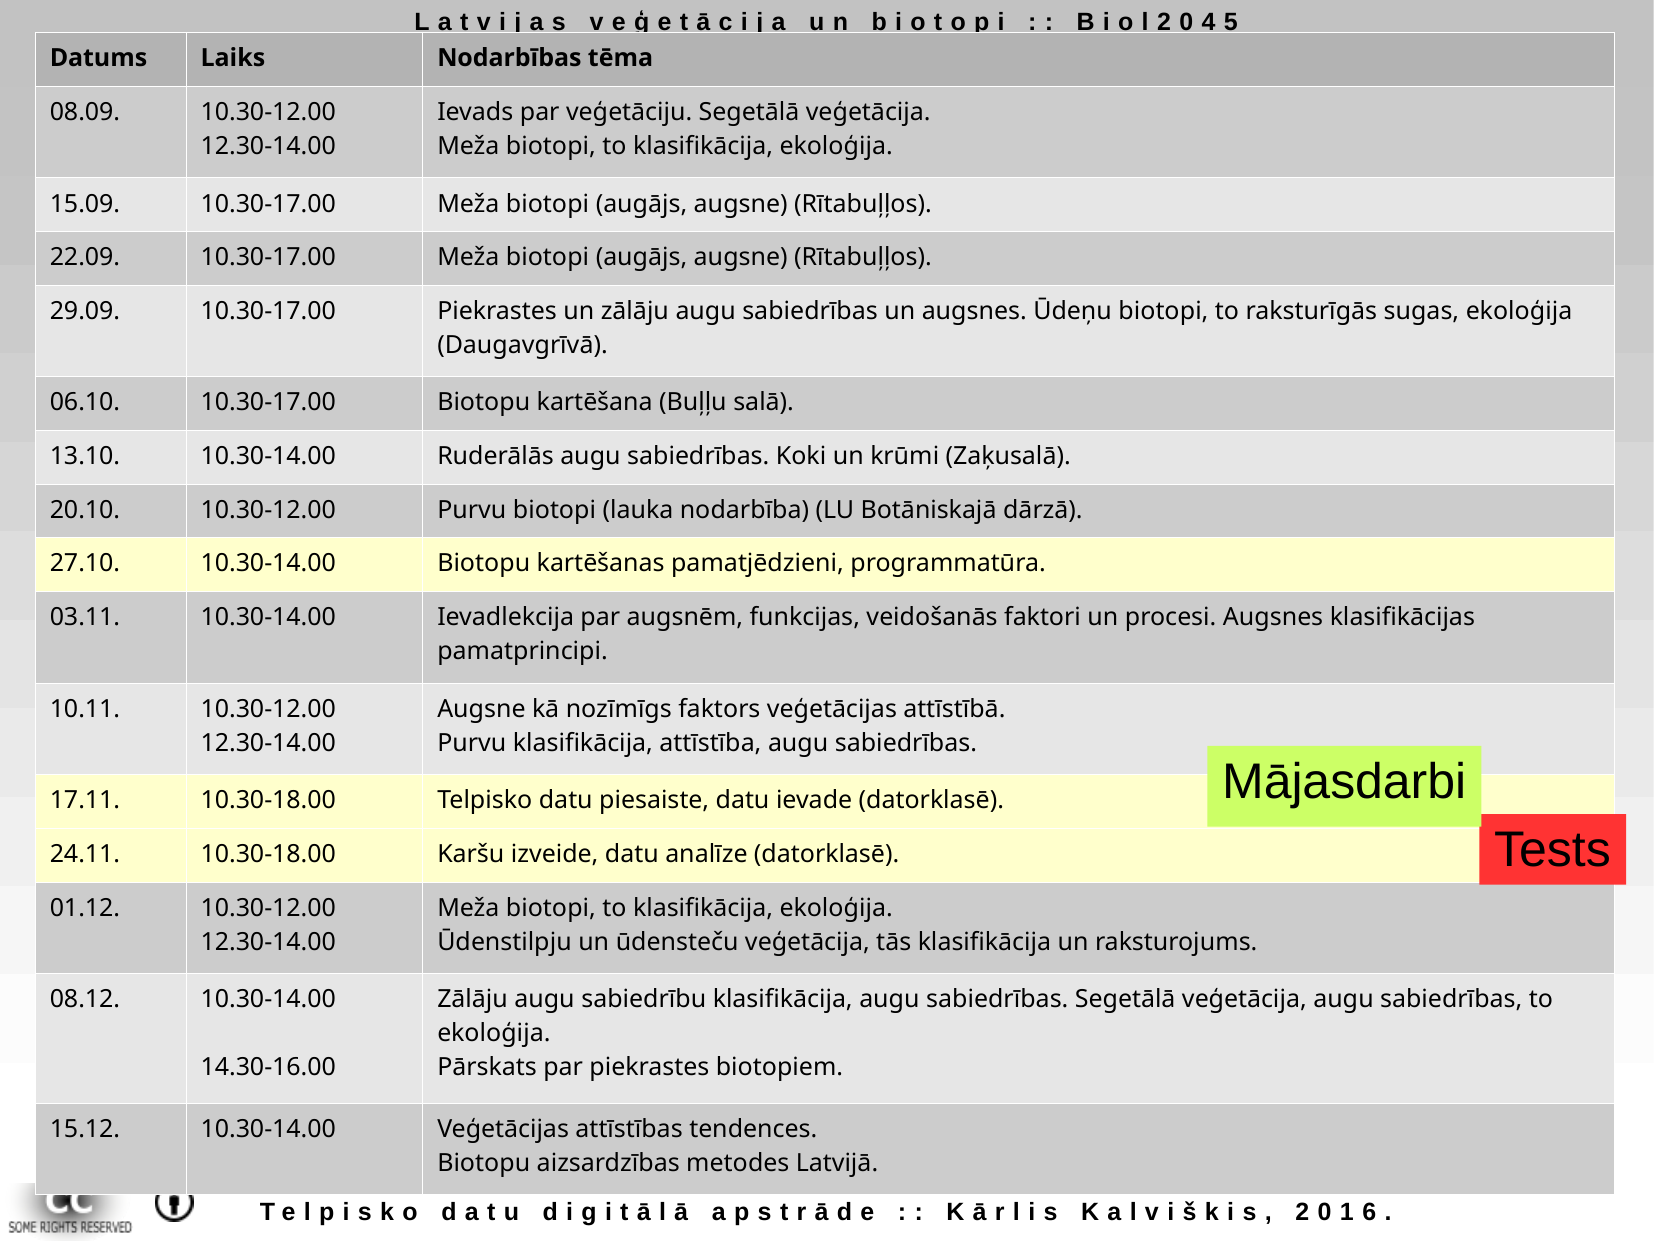

| Datums | Laiks | Nodarbības tēma |
| --- | --- | --- |
| 08.09. | 10.30-12.00 12.30-14.00 | Ievads par veģetāciju. Segetālā veģetācija. Meža biotopi, to klasifikācija, ekoloģija. |
| 15.09. | 10.30-17.00 | Meža biotopi (augājs, augsne) (Rītabuļļos). |
| 22.09. | 10.30-17.00 | Meža biotopi (augājs, augsne) (Rītabuļļos). |
| 29.09. | 10.30-17.00 | Piekrastes un zālāju augu sabiedrības un augsnes. Ūdeņu biotopi, to raksturīgās sugas, ekoloģija (Daugavgrīvā). |
| 06.10. | 10.30-17.00 | Biotopu kartēšana (Buļļu salā). |
| 13.10. | 10.30-14.00 | Ruderālās augu sabiedrības. Koki un krūmi (Zaķusalā). |
| 20.10. | 10.30-12.00 | Purvu biotopi (lauka nodarbība) (LU Botāniskajā dārzā). |
| 27.10. | 10.30-14.00 | Biotopu kartēšanas pamatjēdzieni, programmatūra. |
| 03.11. | 10.30-14.00 | Ievadlekcija par augsnēm, funkcijas, veidošanās faktori un procesi. Augsnes klasifikācijas pamatprincipi. |
| 10.11. | 10.30-12.00 12.30-14.00 | Augsne kā nozīmīgs faktors veģetācijas attīstībā. Purvu klasifikācija, attīstība, augu sabiedrības. |
| 17.11. | 10.30-18.00 | Telpisko datu piesaiste, datu ievade (datorklasē). |
| 24.11. | 10.30-18.00 | Karšu izveide, datu analīze (datorklasē). |
| 01.12. | 10.30-12.00 12.30-14.00 | Meža biotopi, to klasifikācija, ekoloģija. Ūdenstilpju un ūdensteču veģetācija, tās klasifikācija un raksturojums. |
| 08.12. | 10.30-14.00 14.30-16.00 | Zālāju augu sabiedrību klasifikācija, augu sabiedrības. Segetālā veģetācija, augu sabiedrības, to ekoloģija. Pārskats par piekrastes biotopiem. |
| 15.12. | 10.30-14.00 | Veģetācijas attīstības tendences. Biotopu aizsardzības metodes Latvijā. |
Mājasdarbi
Tests